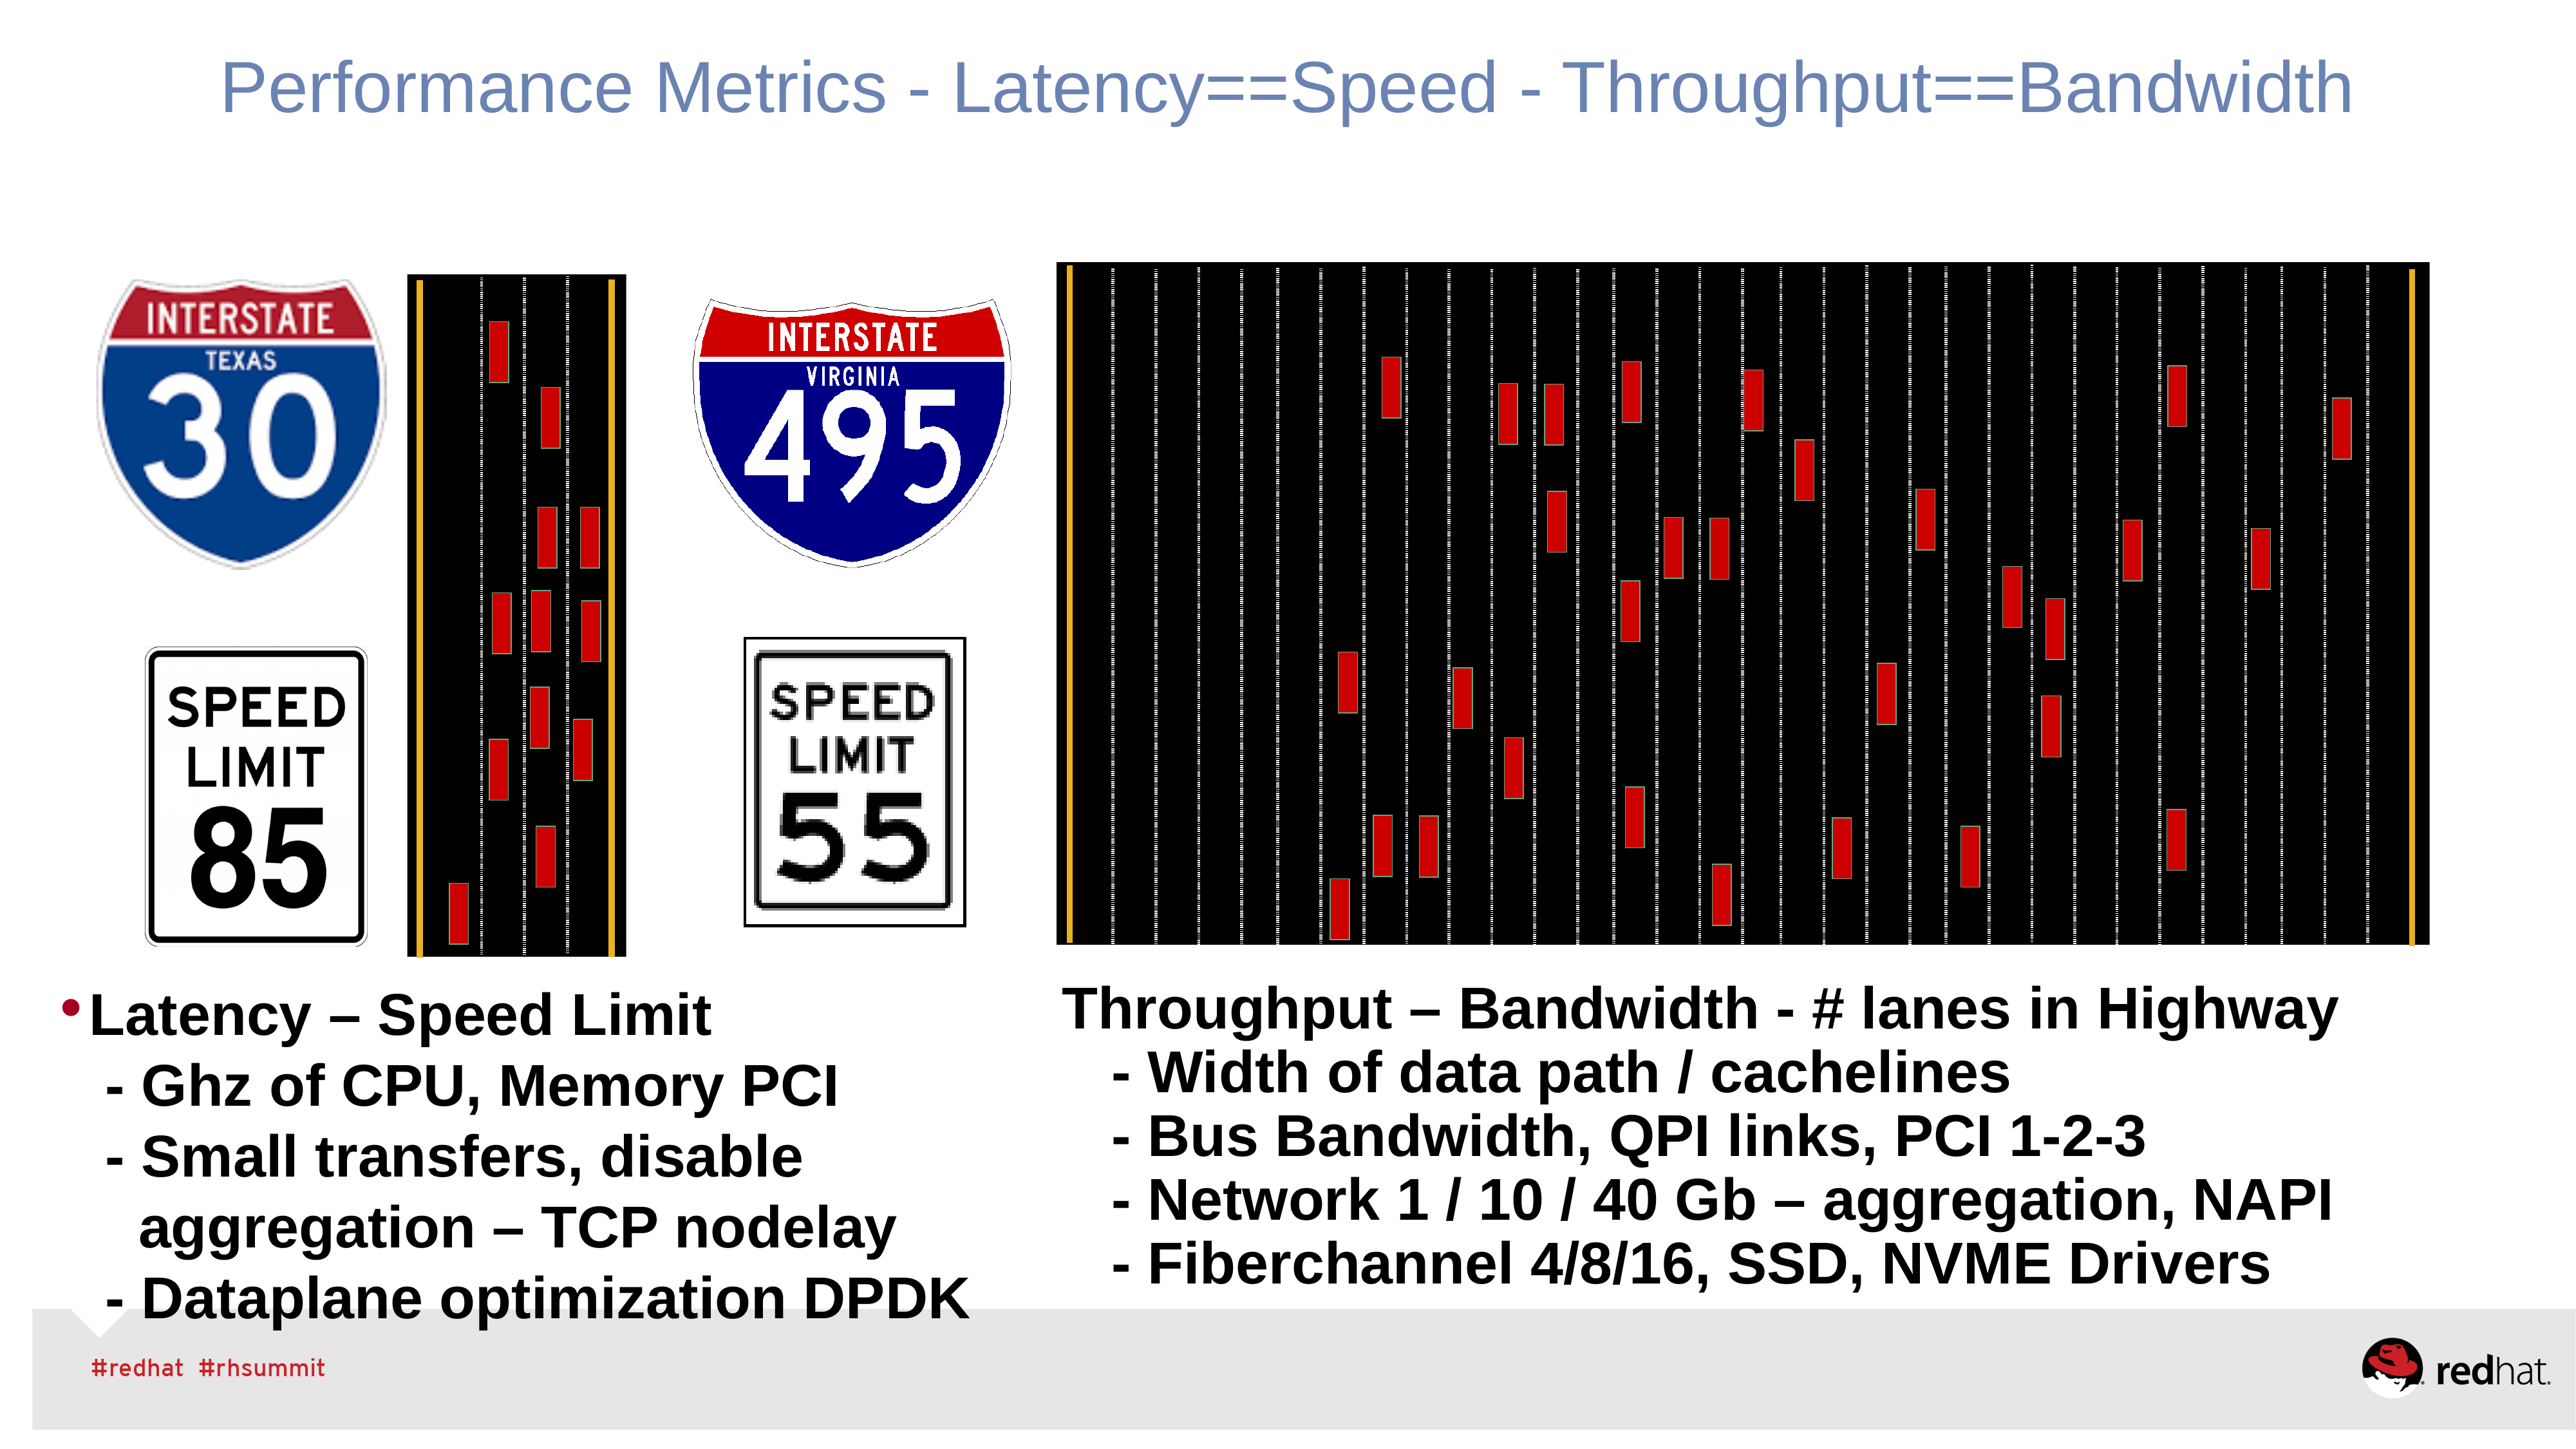

Performance Metrics - Latency==Speed - Throughput==Bandwidth
Latency – Speed Limit
- Ghz of CPU, Memory PCI
- Small transfers, disable
 aggregation – TCP nodelay
- Dataplane optimization DPDK
Throughput – Bandwidth - # lanes in Highway
 - Width of data path / cachelines
 - Bus Bandwidth, QPI links, PCI 1-2-3
 - Network 1 / 10 / 40 Gb – aggregation, NAPI
 - Fiberchannel 4/8/16, SSD, NVME Drivers